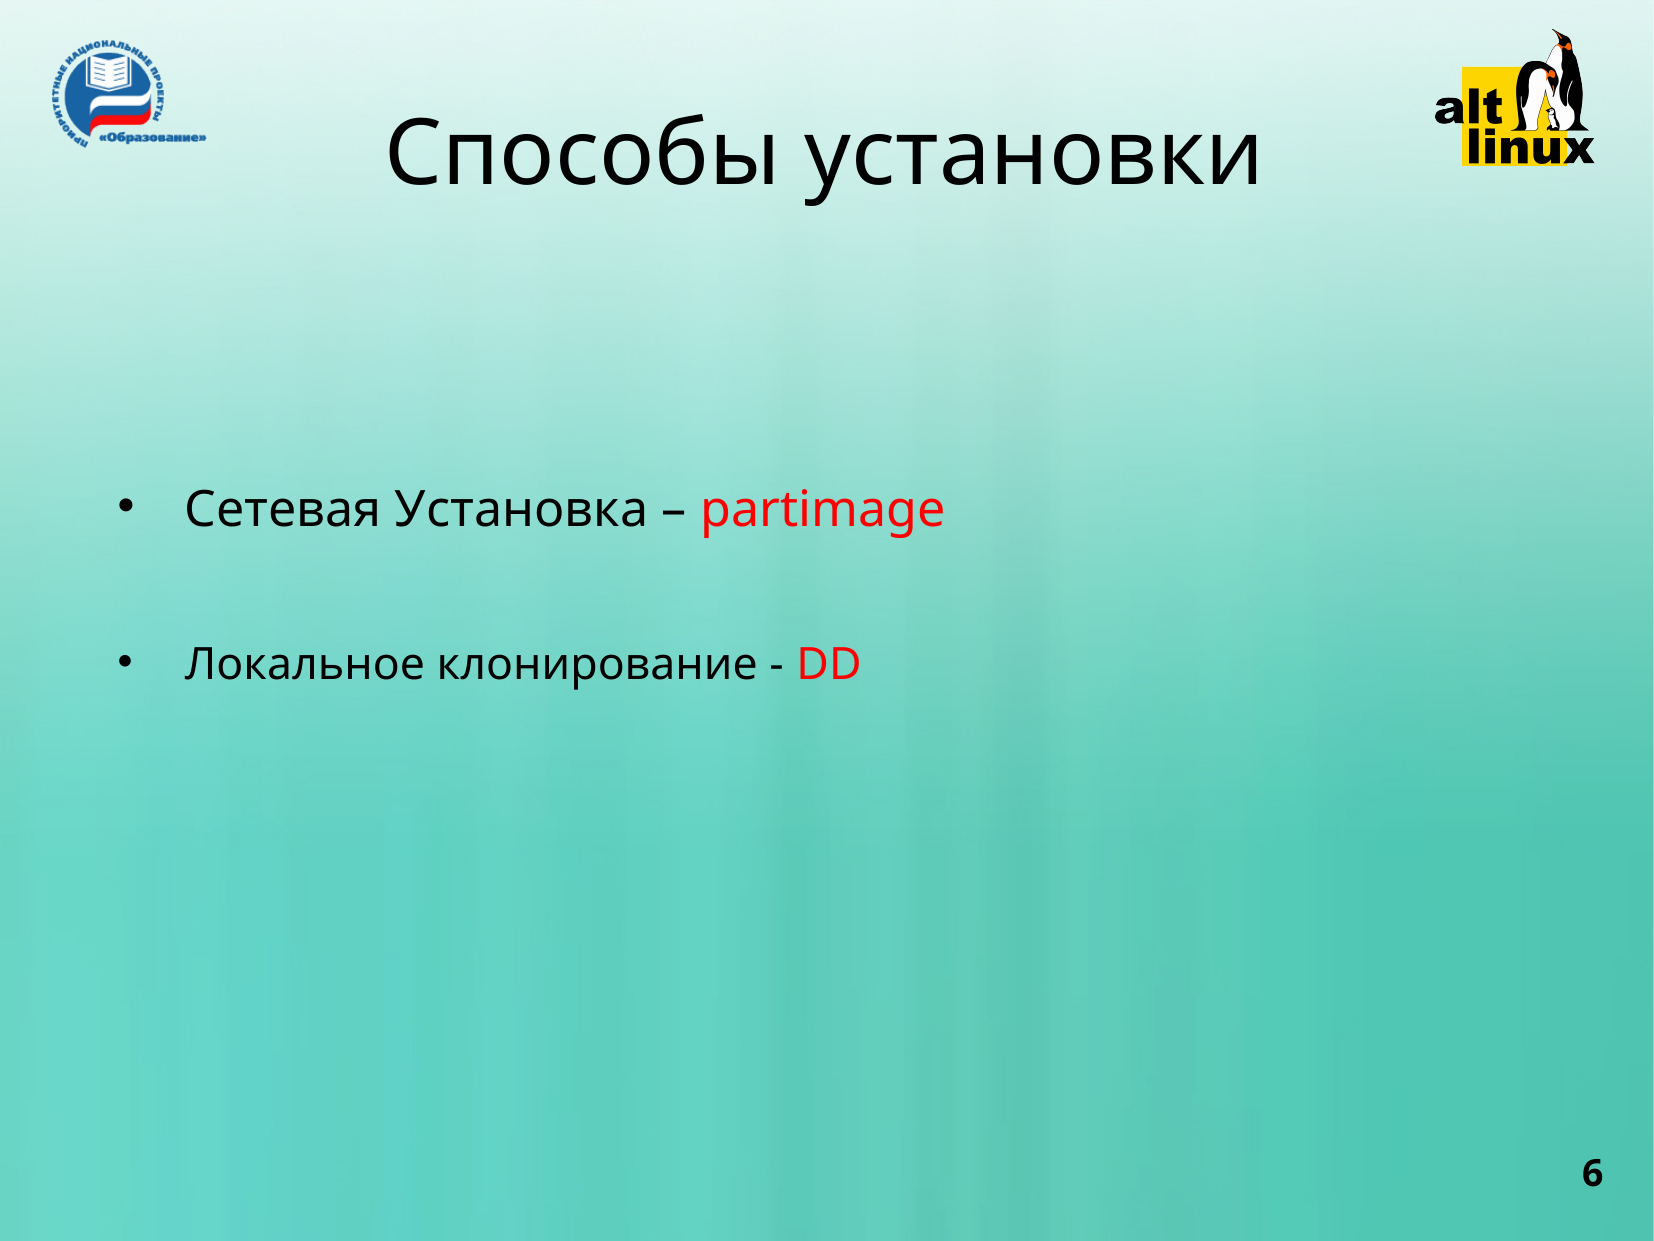

# Способы установки
Сетевая Установка – partimage
Локальное клонирование - DD